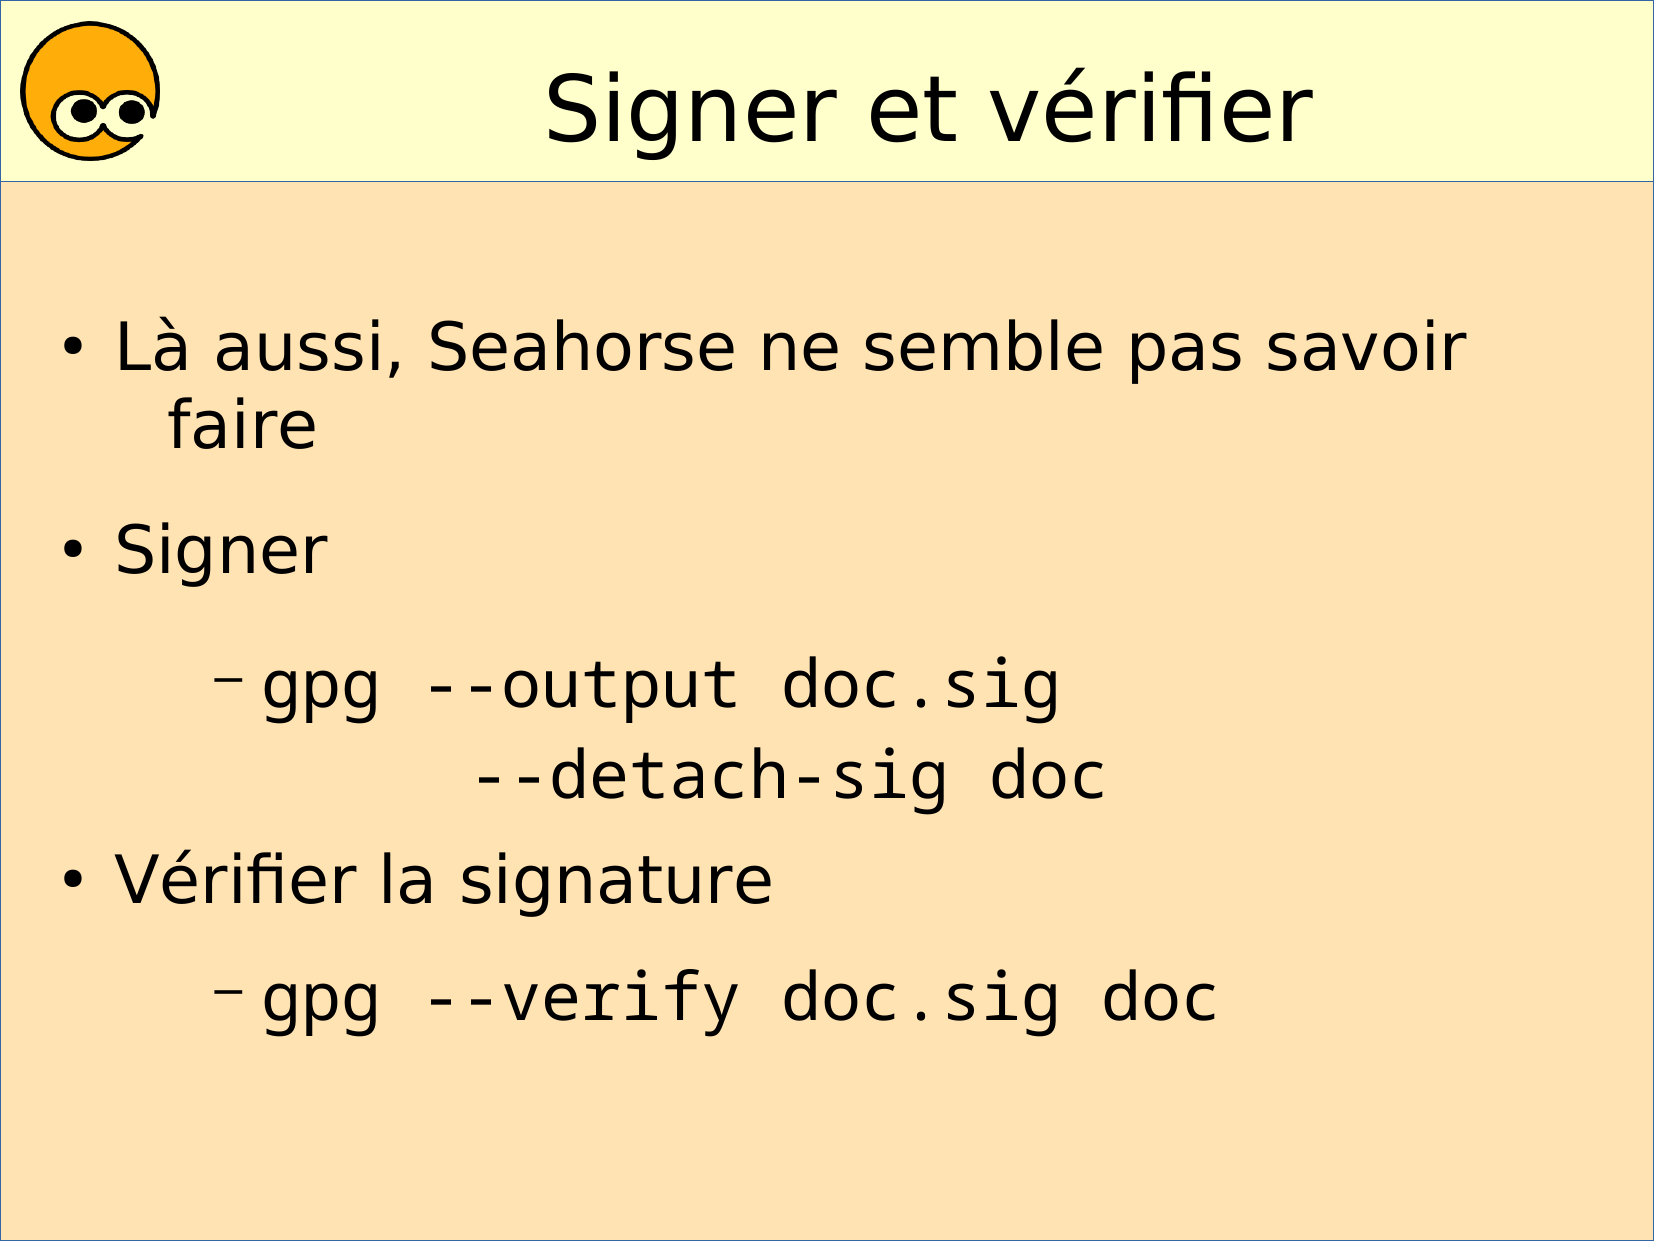

# Signer et vérifier
Là aussi, Seahorse ne semble pas savoir faire
Signer
gpg --output doc.sig
 --detach-sig doc
Vérifier la signature
gpg --verify doc.sig doc